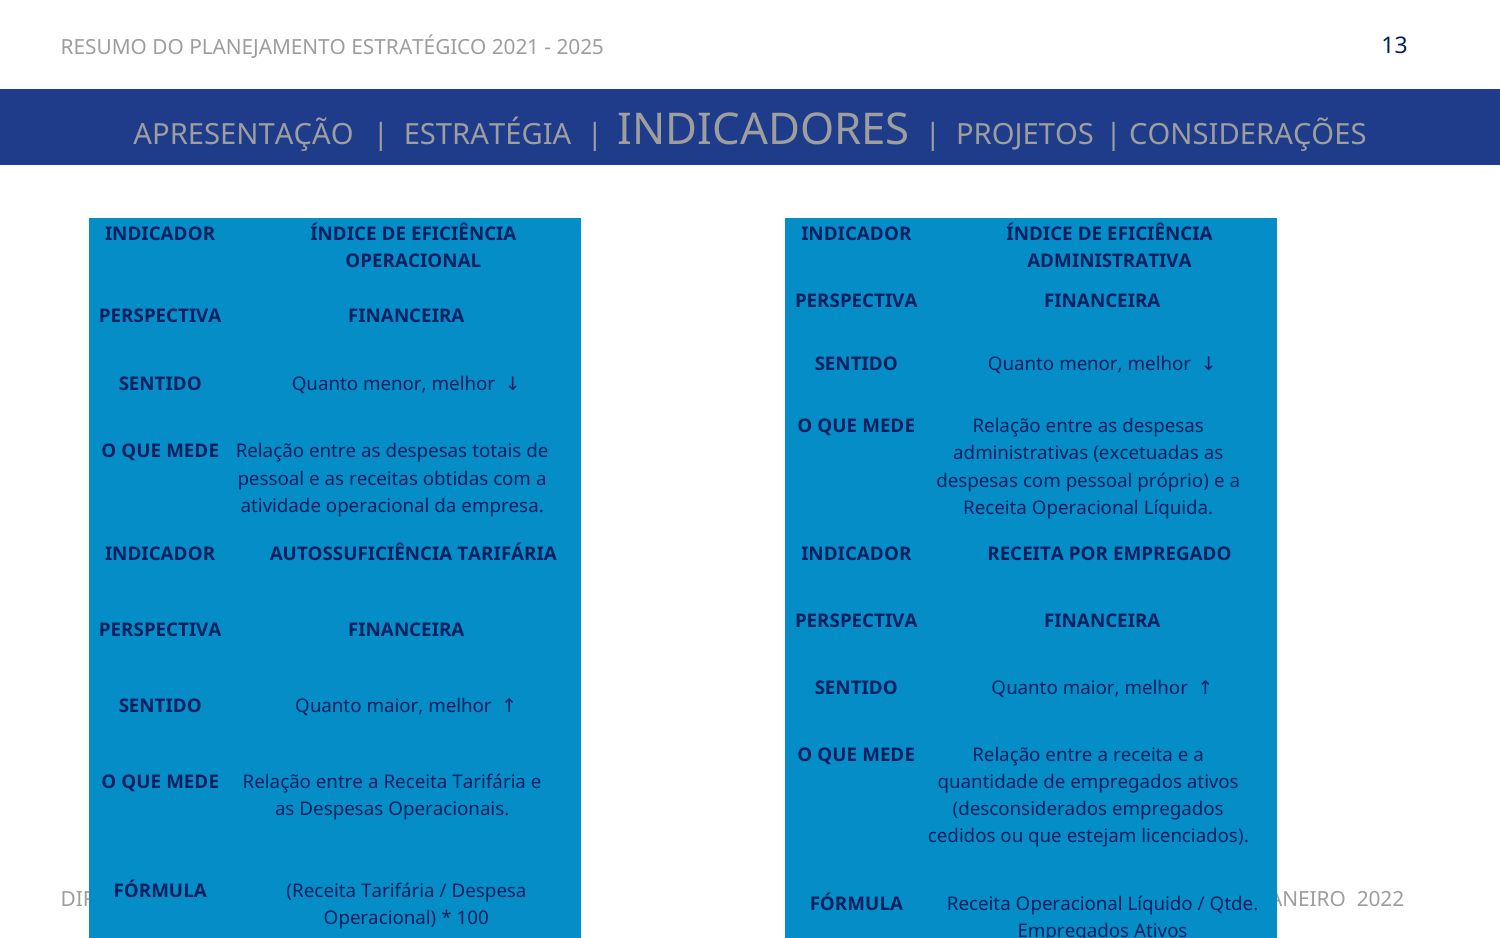

12
RESUMO DO PLANEJAMENTO ESTRATÉGICO 2021 - 2025
APRESENTAÇÃO | ESTRATÉGIA | INDICADORES | PROJETOS | CONSIDERAÇÕES
| INDICADOR | ÍNDICE DE EFICIÊNCIA OPERACIONAL |
| --- | --- |
| PERSPECTIVA | FINANCEIRA |
| SENTIDO | Quanto menor, melhor ↓ |
| O QUE MEDE | Relação entre as despesas totais de pessoal e as receitas obtidas com a atividade operacional da empresa. |
| FÓRMULA | Despesa Total com Pessoal / Receita Operacional Líquida |
| FREQUÊNCIA | MENSAL |
| INDICADOR | ÍNDICE DE EFICIÊNCIA ADMINISTRATIVA |
| --- | --- |
| PERSPECTIVA | FINANCEIRA |
| SENTIDO | Quanto menor, melhor ↓ |
| O QUE MEDE | Relação entre as despesas administrativas (excetuadas as despesas com pessoal próprio) e a Receita Operacional Líquida. |
| FÓRMULA | (Despesa Administrativa - Despesa de Pessoal Administrativo) / Receita Operacional Líquida |
| FREQUÊNCIA | MENSAL |
| INDICADOR | AUTOSSUFICIÊNCIA TARIFÁRIA |
| --- | --- |
| PERSPECTIVA | FINANCEIRA |
| SENTIDO | Quanto maior, melhor ↑ |
| O QUE MEDE | Relação entre a Receita Tarifária e as Despesas Operacionais. |
| FÓRMULA | (Receita Tarifária / Despesa Operacional) \* 100 |
| FREQUÊNCIA | MENSAL |
| INDICADOR | RECEITA POR EMPREGADO |
| --- | --- |
| PERSPECTIVA | FINANCEIRA |
| SENTIDO | Quanto maior, melhor ↑ |
| O QUE MEDE | Relação entre a receita e a quantidade de empregados ativos (desconsiderados empregados cedidos ou que estejam licenciados). |
| FÓRMULA | Receita Operacional Líquido / Qtde. Empregados Ativos |
| FREQUÊNCIA | MENSAL |
DIRPRE/SUPGES/GERPEP
CDRJ – JANEIRO 2022